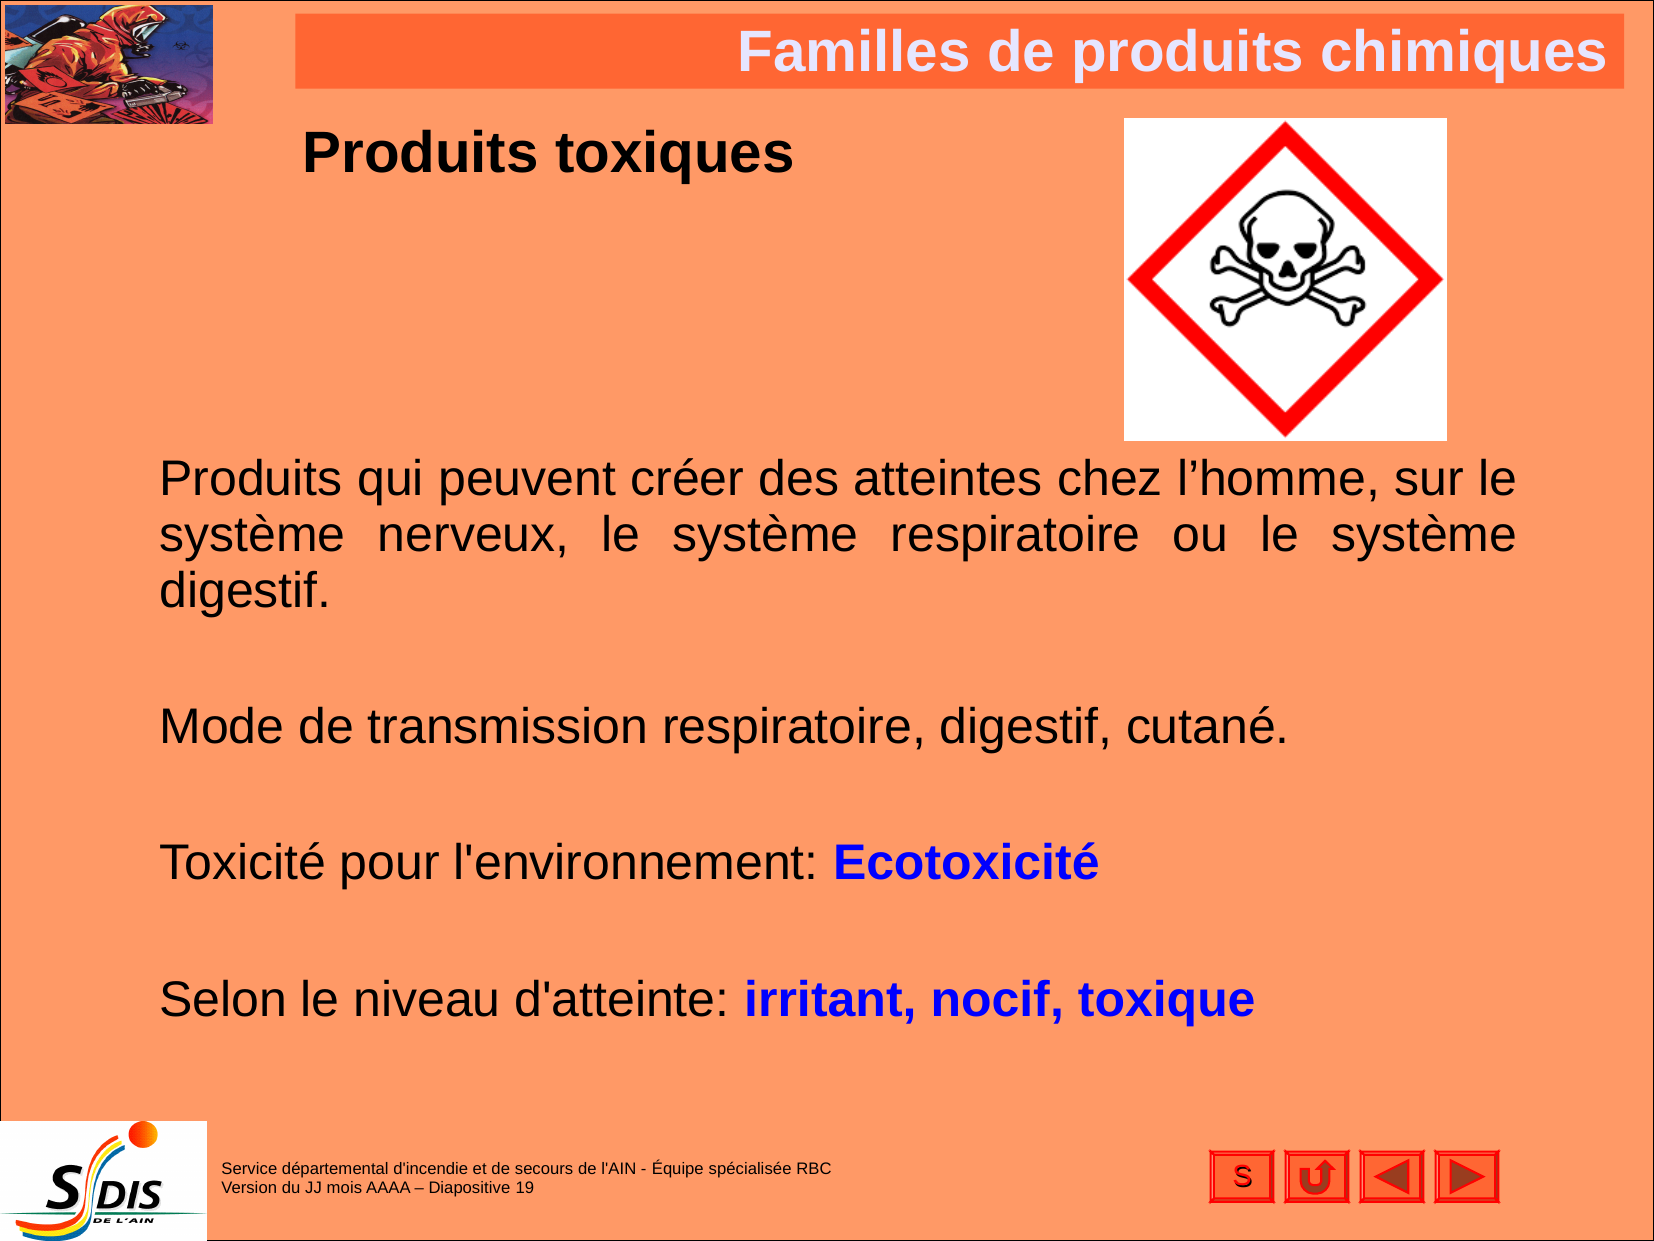

Familles de produits chimiques
Produits toxiques
	Produits qui peuvent créer des atteintes chez l’homme, sur le système nerveux, le système respiratoire ou le système digestif.
	Mode de transmission respiratoire, digestif, cutané.
	Toxicité pour l'environnement: Ecotoxicité
	Selon le niveau d'atteinte: irritant, nocif, toxique